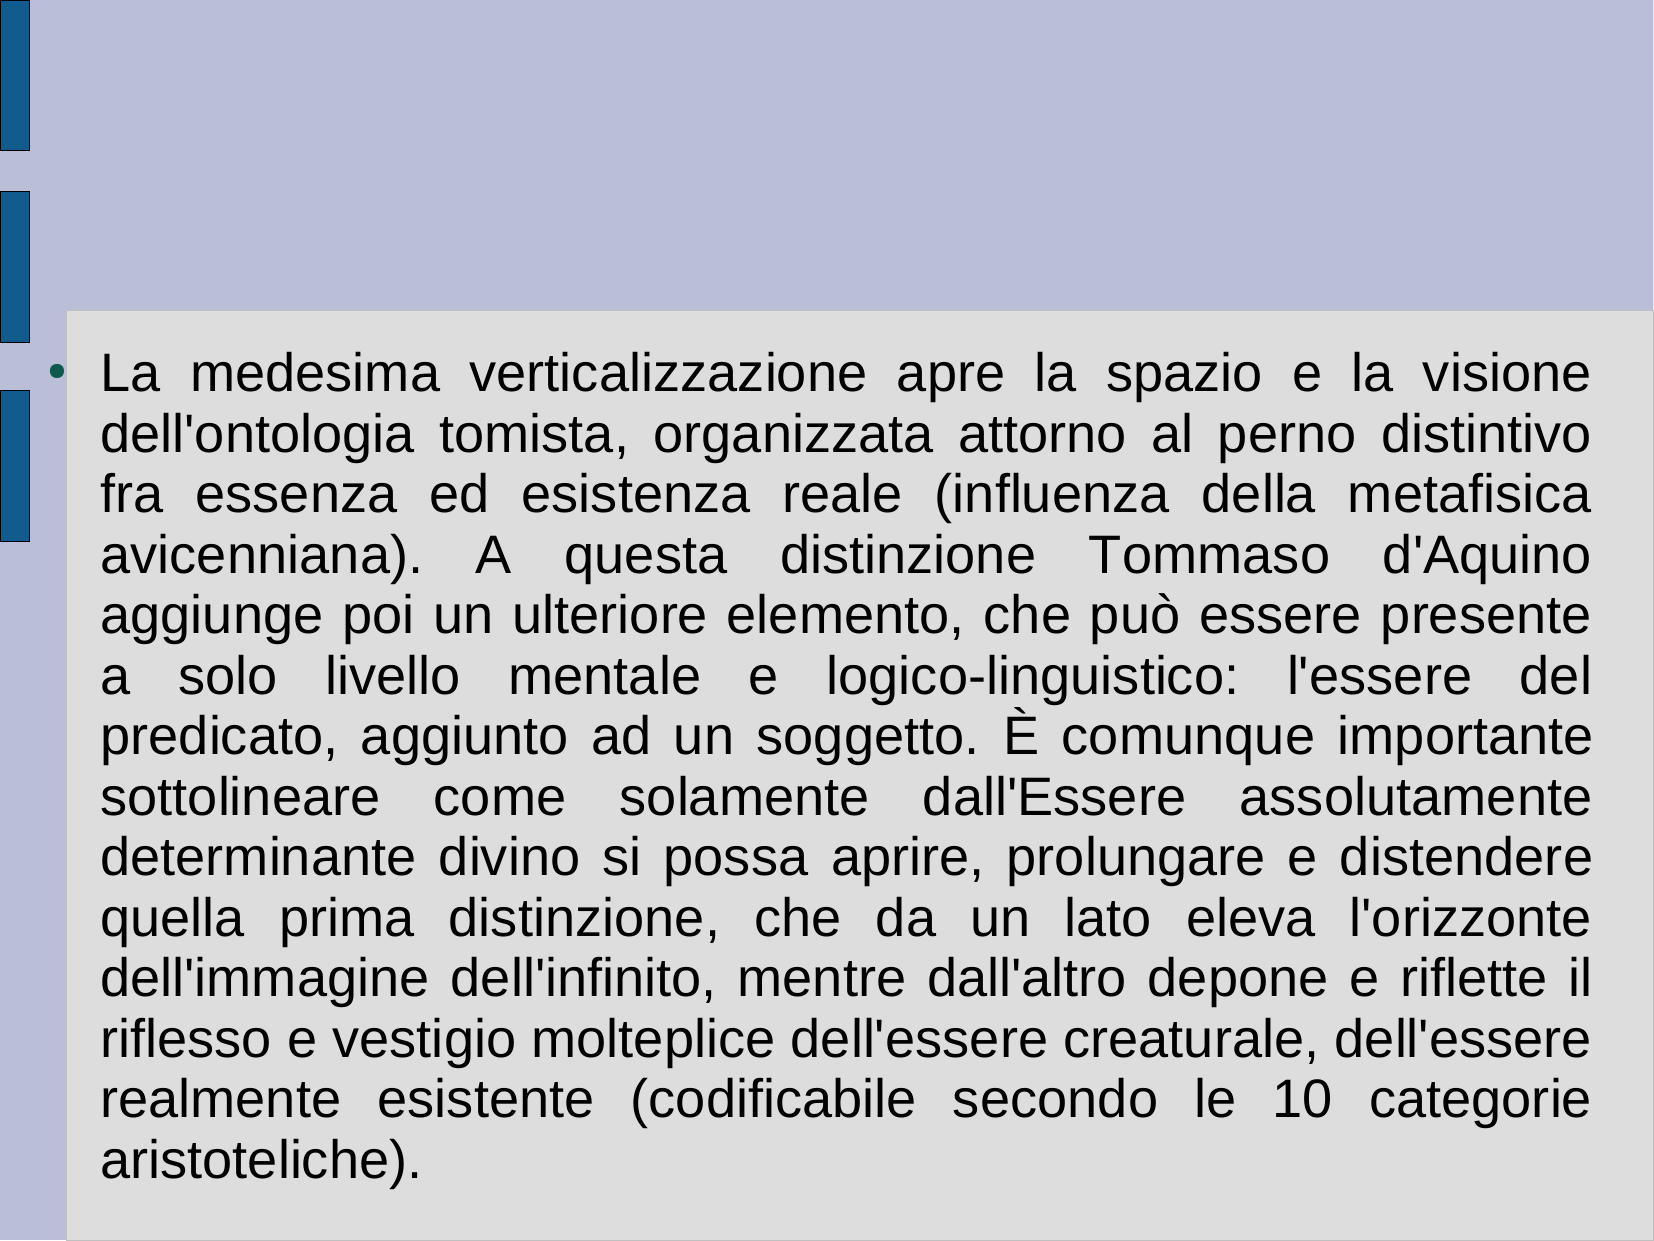

#
La medesima verticalizzazione apre la spazio e la visione dell'ontologia tomista, organizzata attorno al perno distintivo fra essenza ed esistenza reale (influenza della metafisica avicenniana). A questa distinzione Tommaso d'Aquino aggiunge poi un ulteriore elemento, che può essere presente a solo livello mentale e logico-linguistico: l'essere del predicato, aggiunto ad un soggetto. È comunque importante sottolineare come solamente dall'Essere assolutamente determinante divino si possa aprire, prolungare e distendere quella prima distinzione, che da un lato eleva l'orizzonte dell'immagine dell'infinito, mentre dall'altro depone e riflette il riflesso e vestigio molteplice dell'essere creaturale, dell'essere realmente esistente (codificabile secondo le 10 categorie aristoteliche).